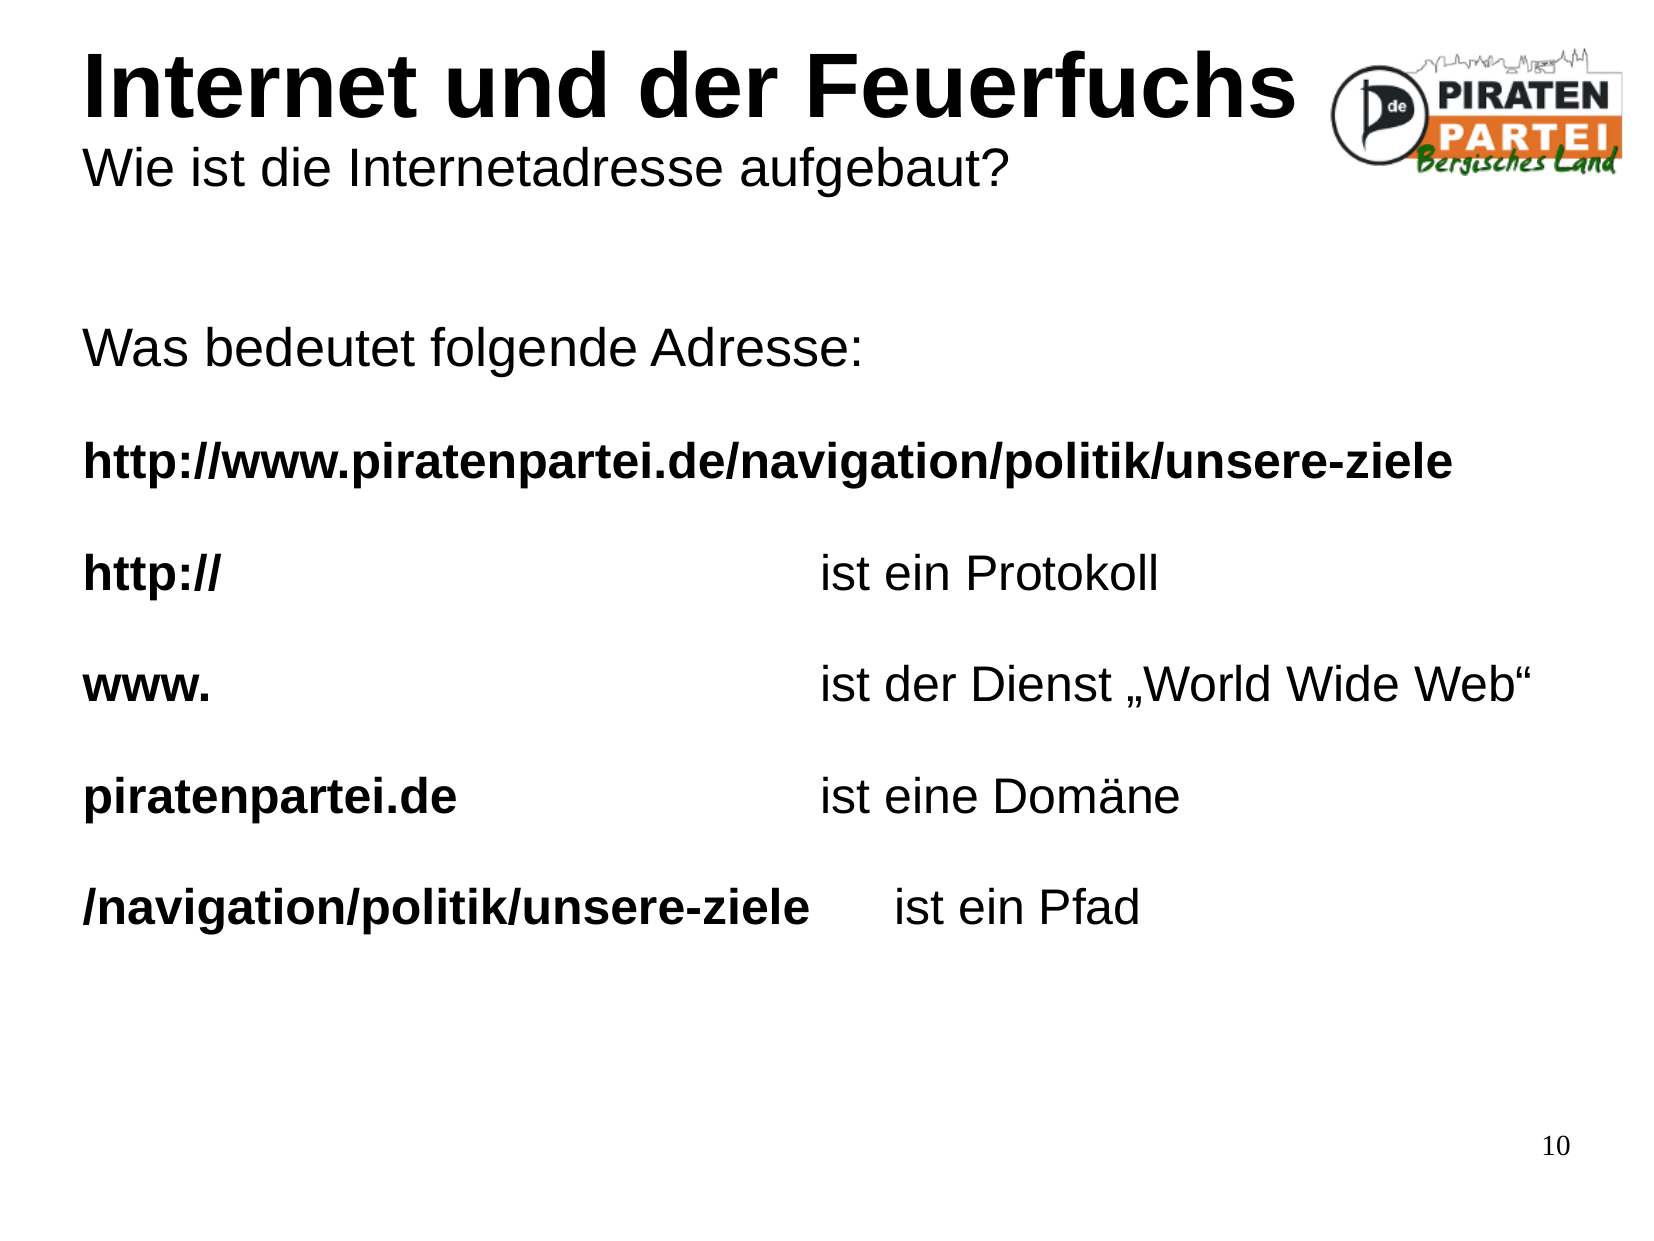

# Internet und der Feuerfuchs Wie ist die Internetadresse aufgebaut?
Was bedeutet folgende Adresse:
http://www.piratenpartei.de/navigation/politik/unsere-ziele
http://									ist ein Protokoll
www.									ist der Dienst „World Wide Web“
piratenpartei.de 					ist eine Domäne
/navigation/politik/unsere-ziele 	ist ein Pfad
10